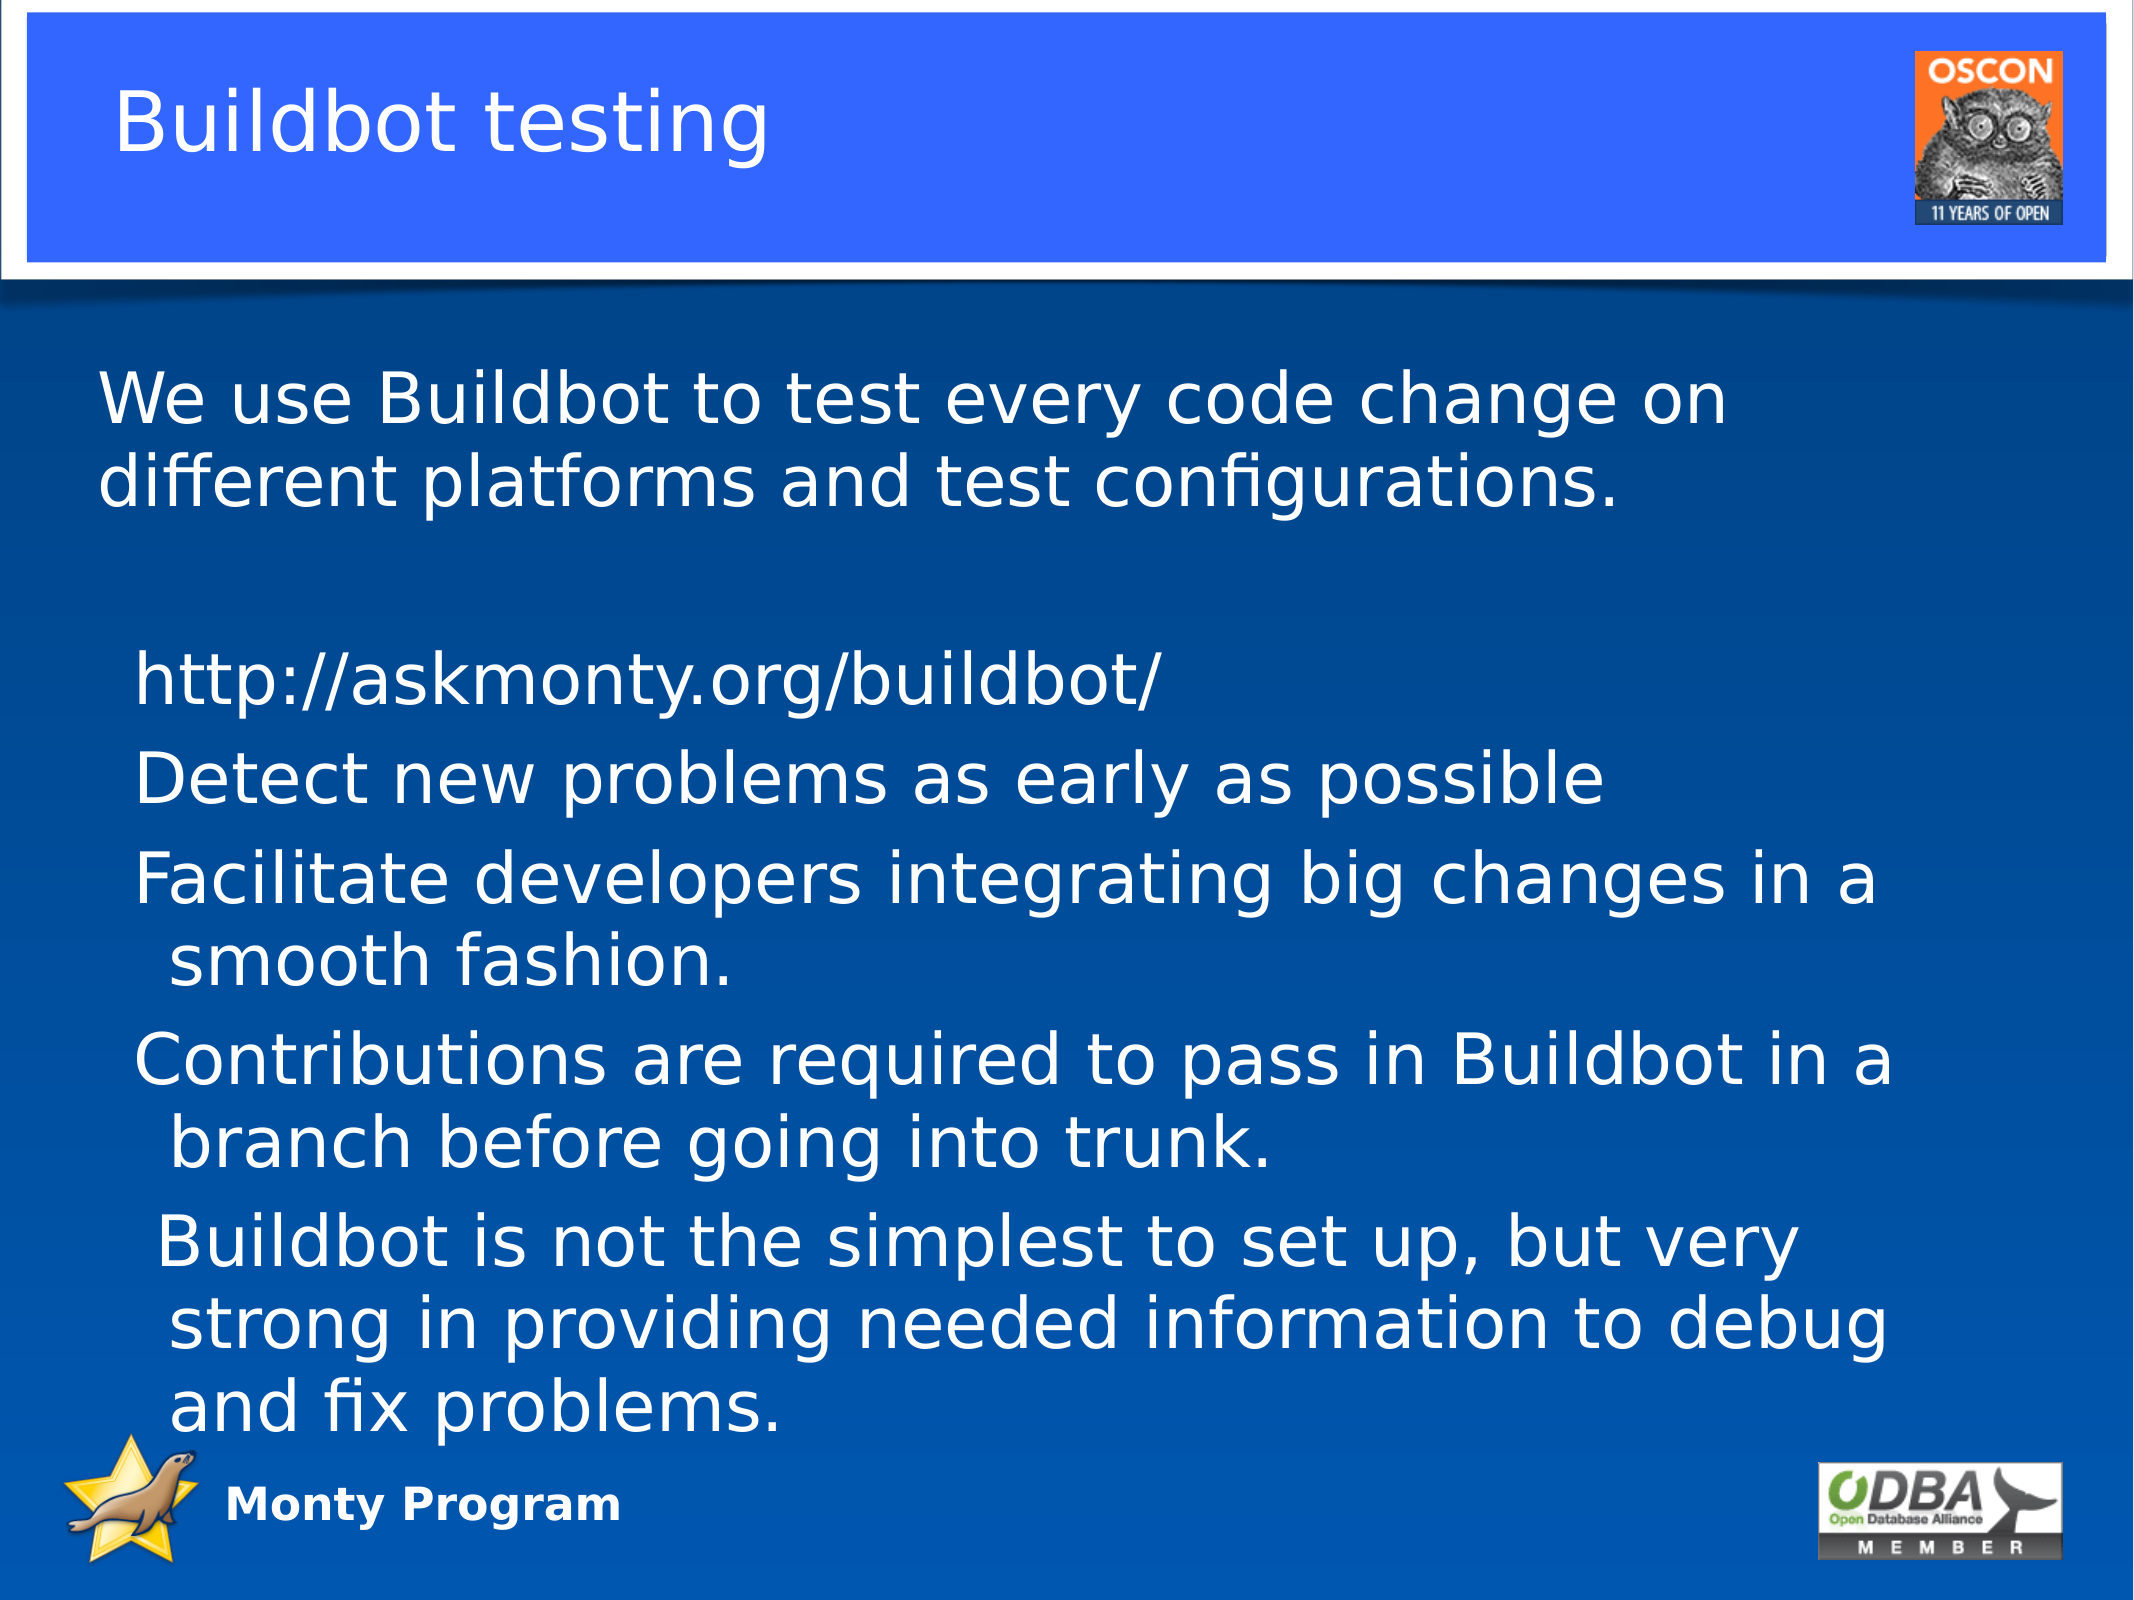

# Buildbot testing
We use Buildbot to test every code change on different platforms and test configurations.
http://askmonty.org/buildbot/
Detect new problems as early as possible
Facilitate developers integrating big changes in a smooth fashion.
Contributions are required to pass in Buildbot in a branch before going into trunk.
 Buildbot is not the simplest to set up, but very strong in providing needed information to debug and fix problems.